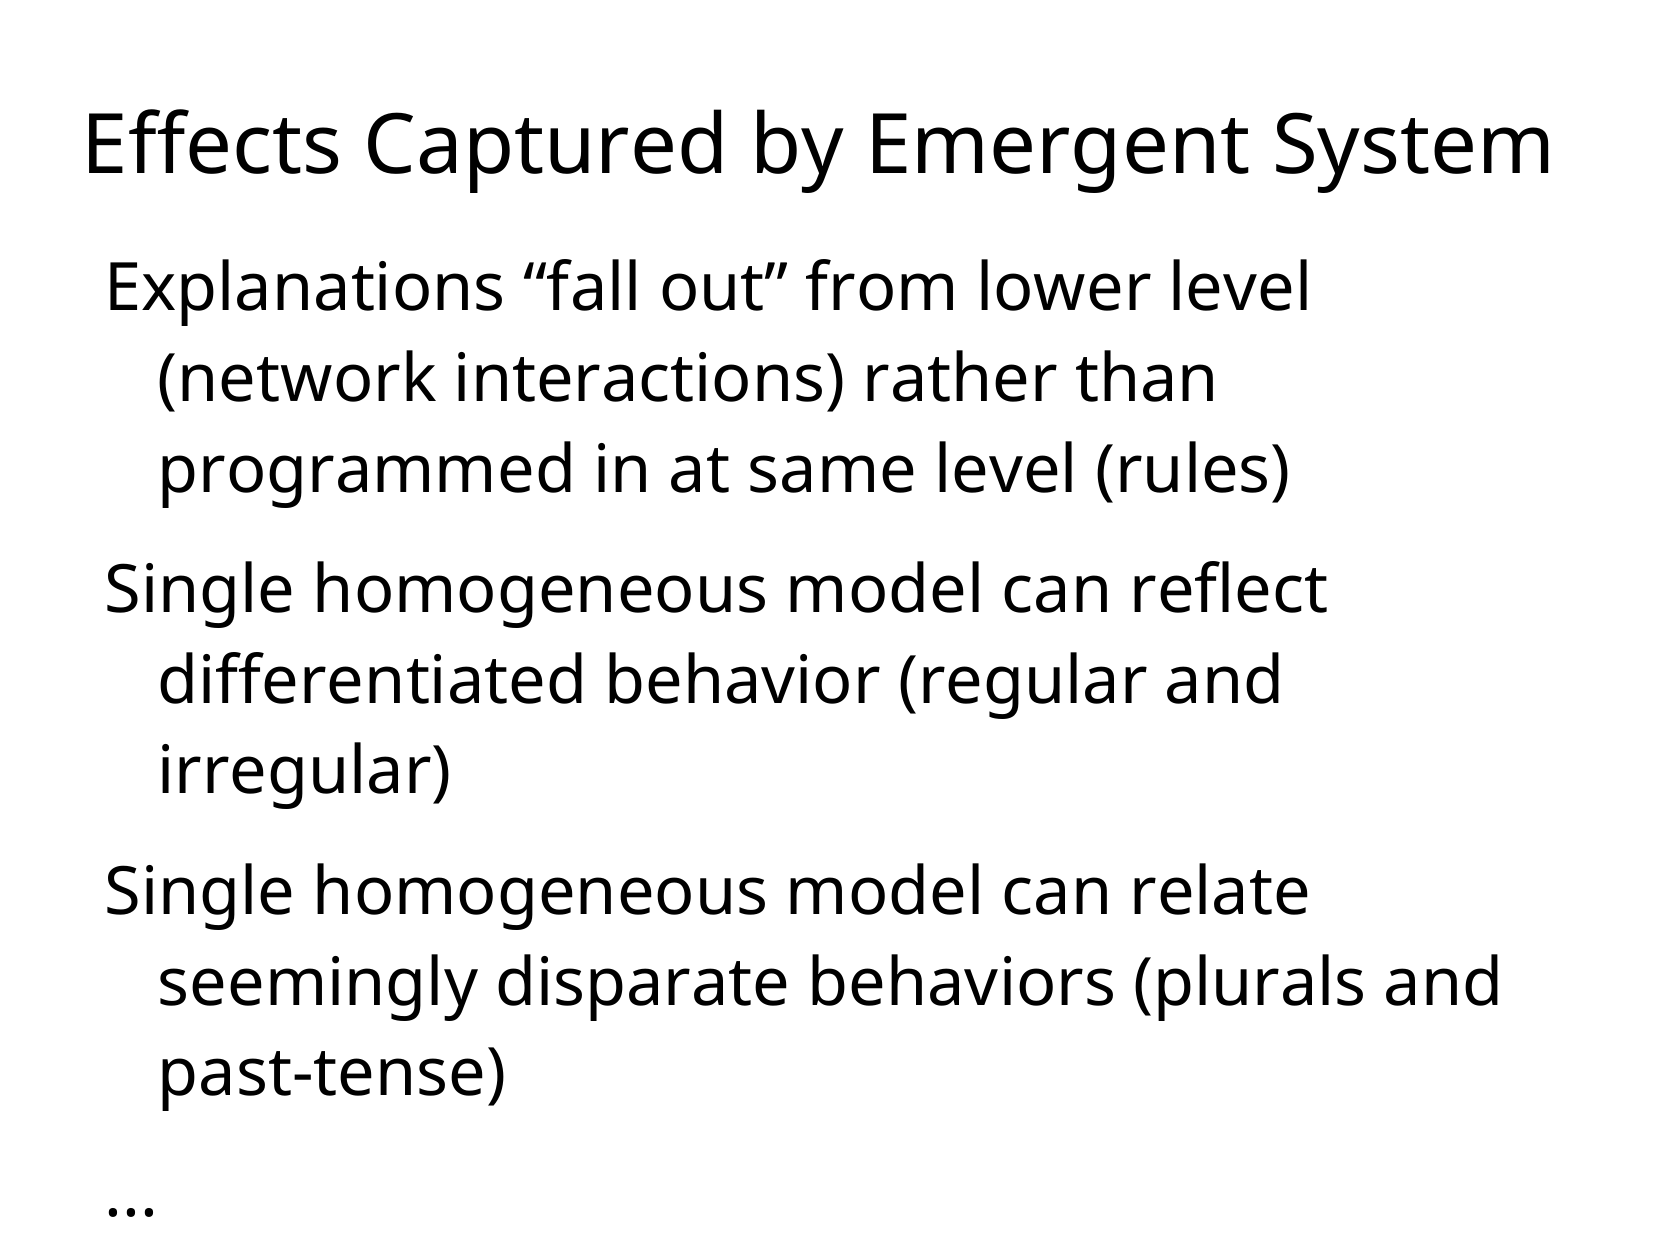

# Effects Captured by Emergent System
Explanations “fall out” from lower level (network interactions) rather than programmed in at same level (rules)
Single homogeneous model can reflect differentiated behavior (regular and irregular)
Single homogeneous model can relate seemingly disparate behaviors (plurals and past-tense)
...